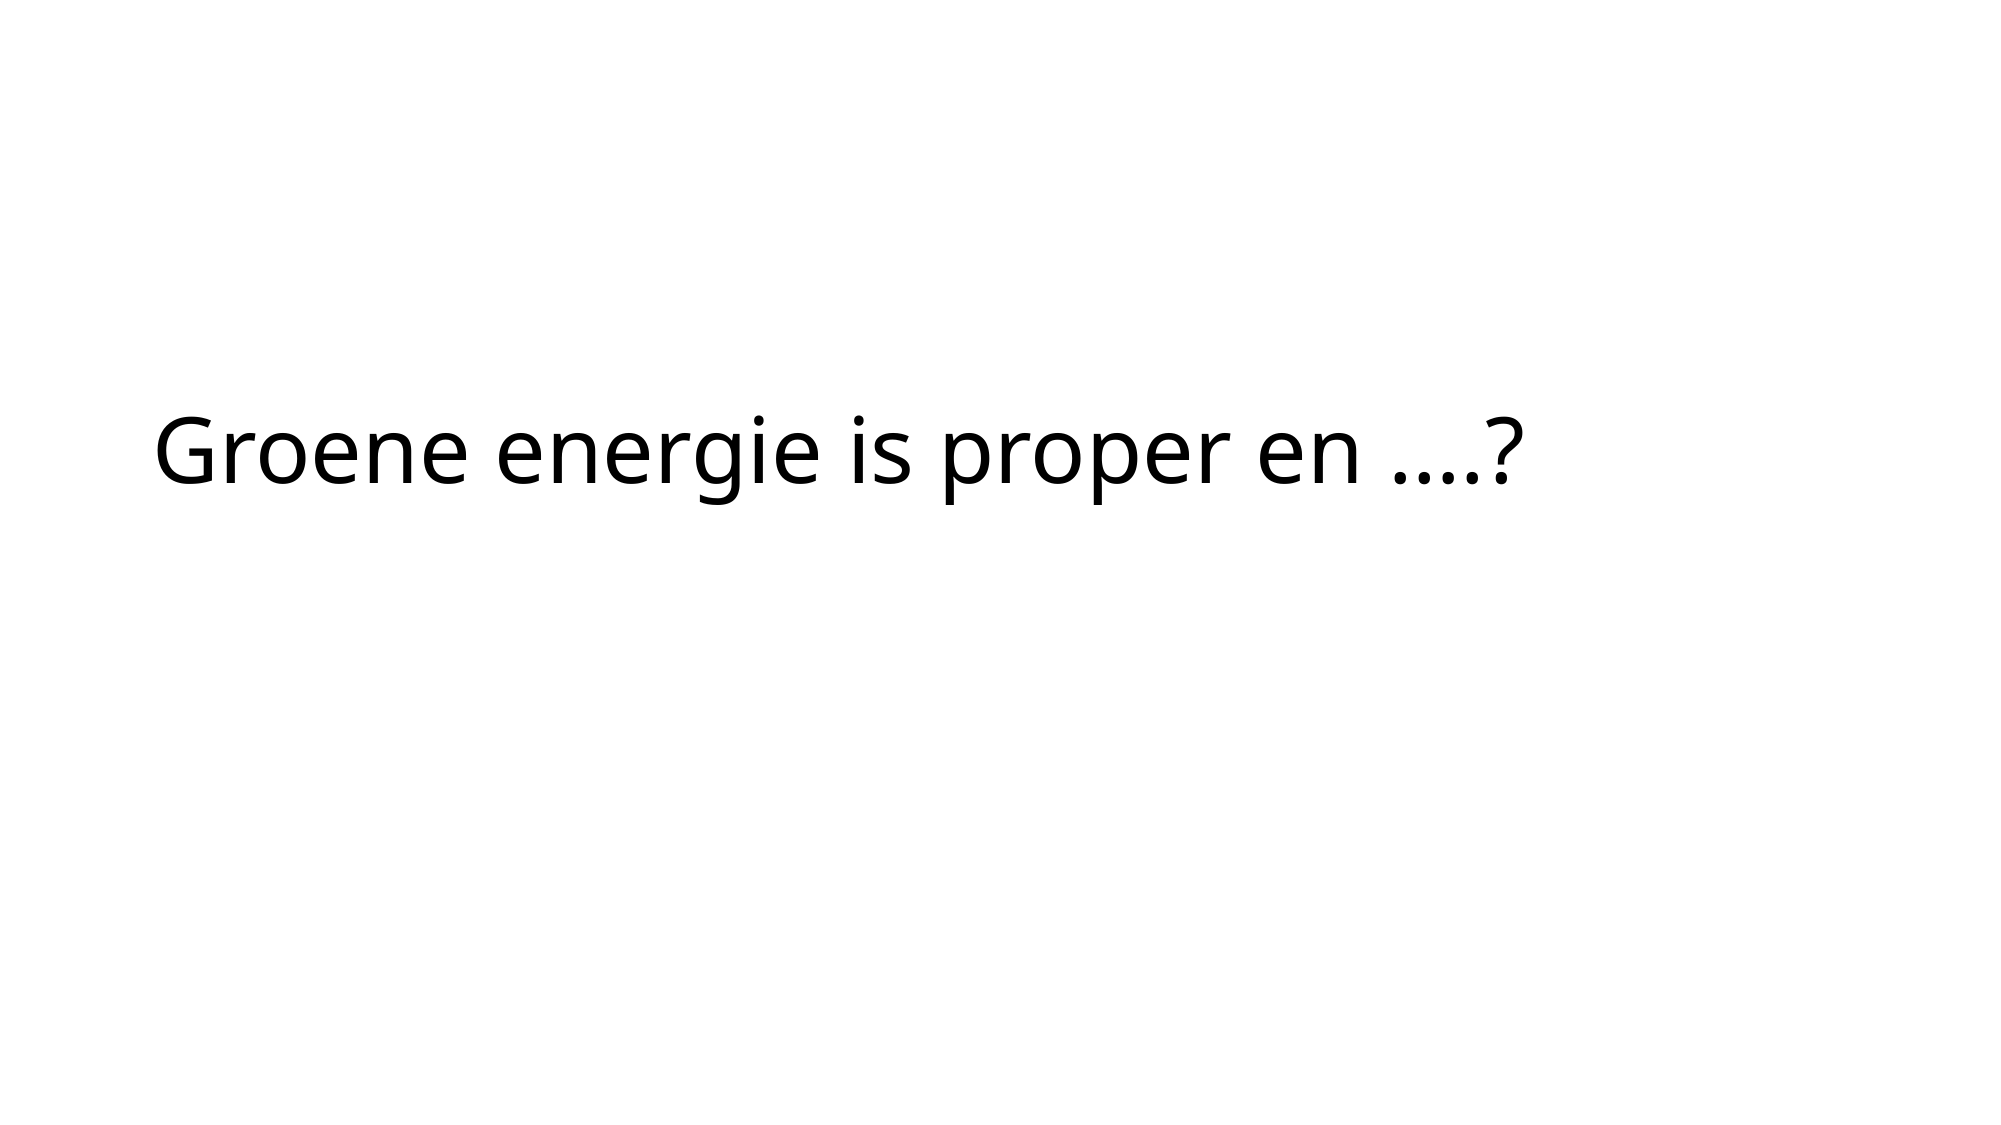

# Groene energie is proper en ….?